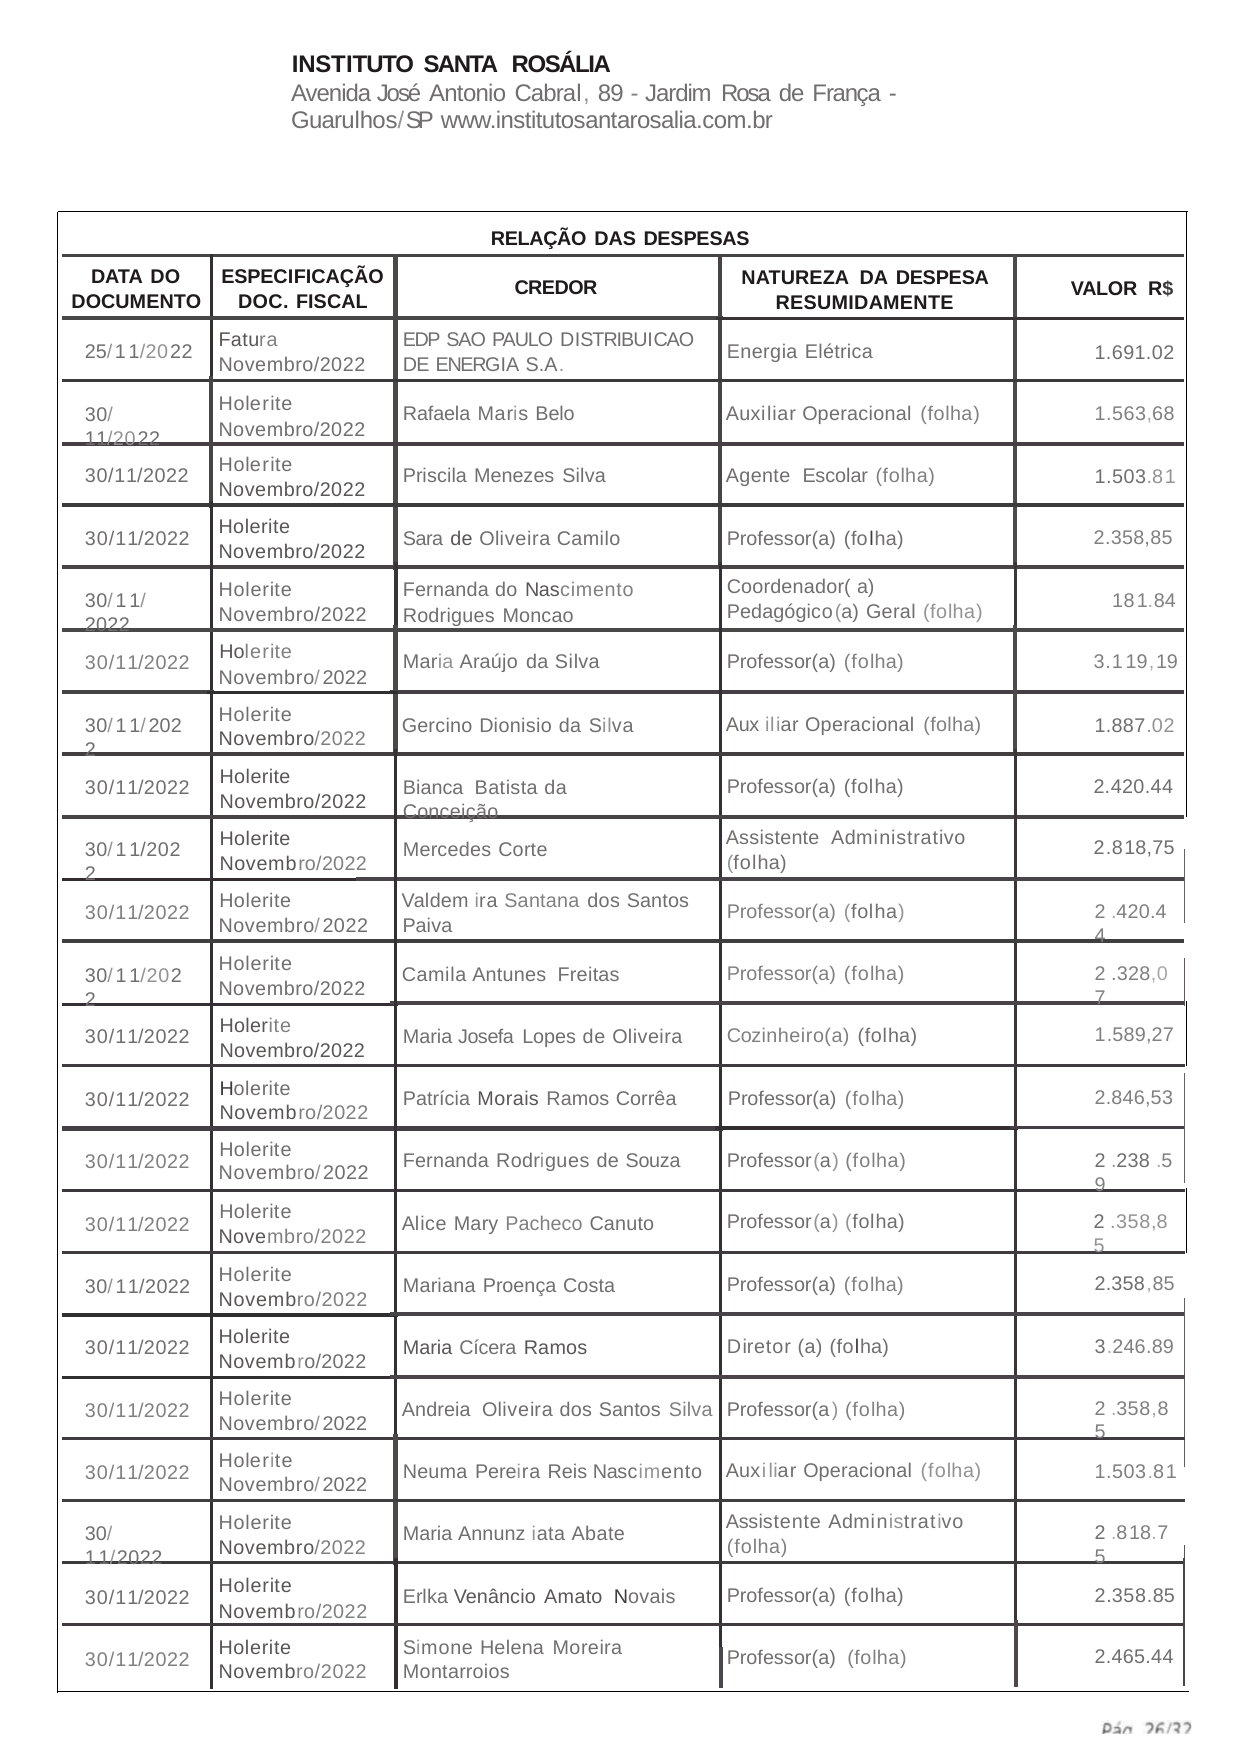

INSTITUTO SANTA ROSÁLIA
Avenida José Antonio Cabral, 89 - Jardim Rosa de França - Guarulhos/SP www.institutosantarosalia.com.br
RELAÇÃO DAS DESPESAS
DATA DO DOCUMENTO
ESPECIFICAÇÃO DOC. FISCAL
NATUREZA DA DESPESA RESUMIDAMENTE
CREDOR
VALOR R$
Fatura Novembro/2022
EDP SAO PAULO DISTRIBUICAO DE ENERGIA S.A.
25/11/2022
Energia Elétrica
1.691.02
Holerite Novembro/2022
Rafaela Maris Belo
Auxiliar Operacional (folha)
1.563,68
30/ 11/2022
Holerite Novembro/2022
30/11/2022
Priscila Menezes Silva
Agente Escolar (folha)
1.503.81
Holerite Novembro/2022
2.358,85
30/11/2022
Sara de Oliveira Camilo
Professor(a) (folha)
Fernanda do Nascimento Rodrigues Moncao
Coordenador( a)
Pedagógico(a) Geral (folha)
Holerite Novembro/2022
30/11/ 2022
181.84
Holerite Novembro/2022
Maria Araújo da Silva
Professor(a) (folha)
3.119,19
30/11/2022
Holerite Novembro/2022
Aux iliar Operacional (folha)
30/11/2022
Gercino Dionisio da Silva
1.887.02
Holerite Novembro/2022
Professor(a) (folha)
2.420.44
30/11/2022
Bianca Batista da Conceição
Assistente Administrativo (folha)
Holerite Novembro/2022
2.818,75
30/11/2022
Mercedes Corte
Holerite Novembro/2022
Valdem ira Santana dos Santos Paiva
Professor(a) (folha)
2 .420.44
30/11/2022
Holerite Novembro/2022
Professor(a) (folha)
2 .328,07
Camila Antunes Freitas
30/11/2022
Holerite Novembro/2022
1.589,27
Cozinheiro(a) (folha)
30/11/2022
Maria Josefa Lopes de Oliveira
Holerite Novembro/2022
2.846,53
Patrícia Morais Ramos Corrêa
Professor(a) (folha)
30/11/2022
Holerite Novembro/2022
Fernanda Rodrigues de Souza
Professor(a) (folha)
2 .238 .59
30/11/2022
Holerite Novembro/2022
Professor(a) (folha)
2 .358,85
Alice Mary Pacheco Canuto
30/11/2022
Holerite Novembro/2022
2.358,85
Professor(a) (folha)
Mariana Proença Costa
30/11/2022
Holerite Novembro/2022
Diretor (a) (folha)
3.246.89
30/11/2022
Maria Cícera Ramos
Holerite Novembro/2022
2 .358,85
Andreia Oliveira dos Santos Silva
Professor(a) (folha)
30/11/2022
Holerite Novembro/2022
Auxiliar Operacional (folha)
Neuma Pereira Reis Nascimento
1.503.81
30/11/2022
Assistente Administrativo (folha)
Holerite Novembro/2022
2 .818.75
30/ 11/2022
Maria Annunz iata Abate
Holerite Novembro/2022
Professor(a) (folha)
2.358.85
Erlka Venâncio Amato Novais
30/11/2022
Holerite Novembro/2022
Simone Helena Moreira Montarroios
2.465.44
Professor(a) (folha)
30/11/2022